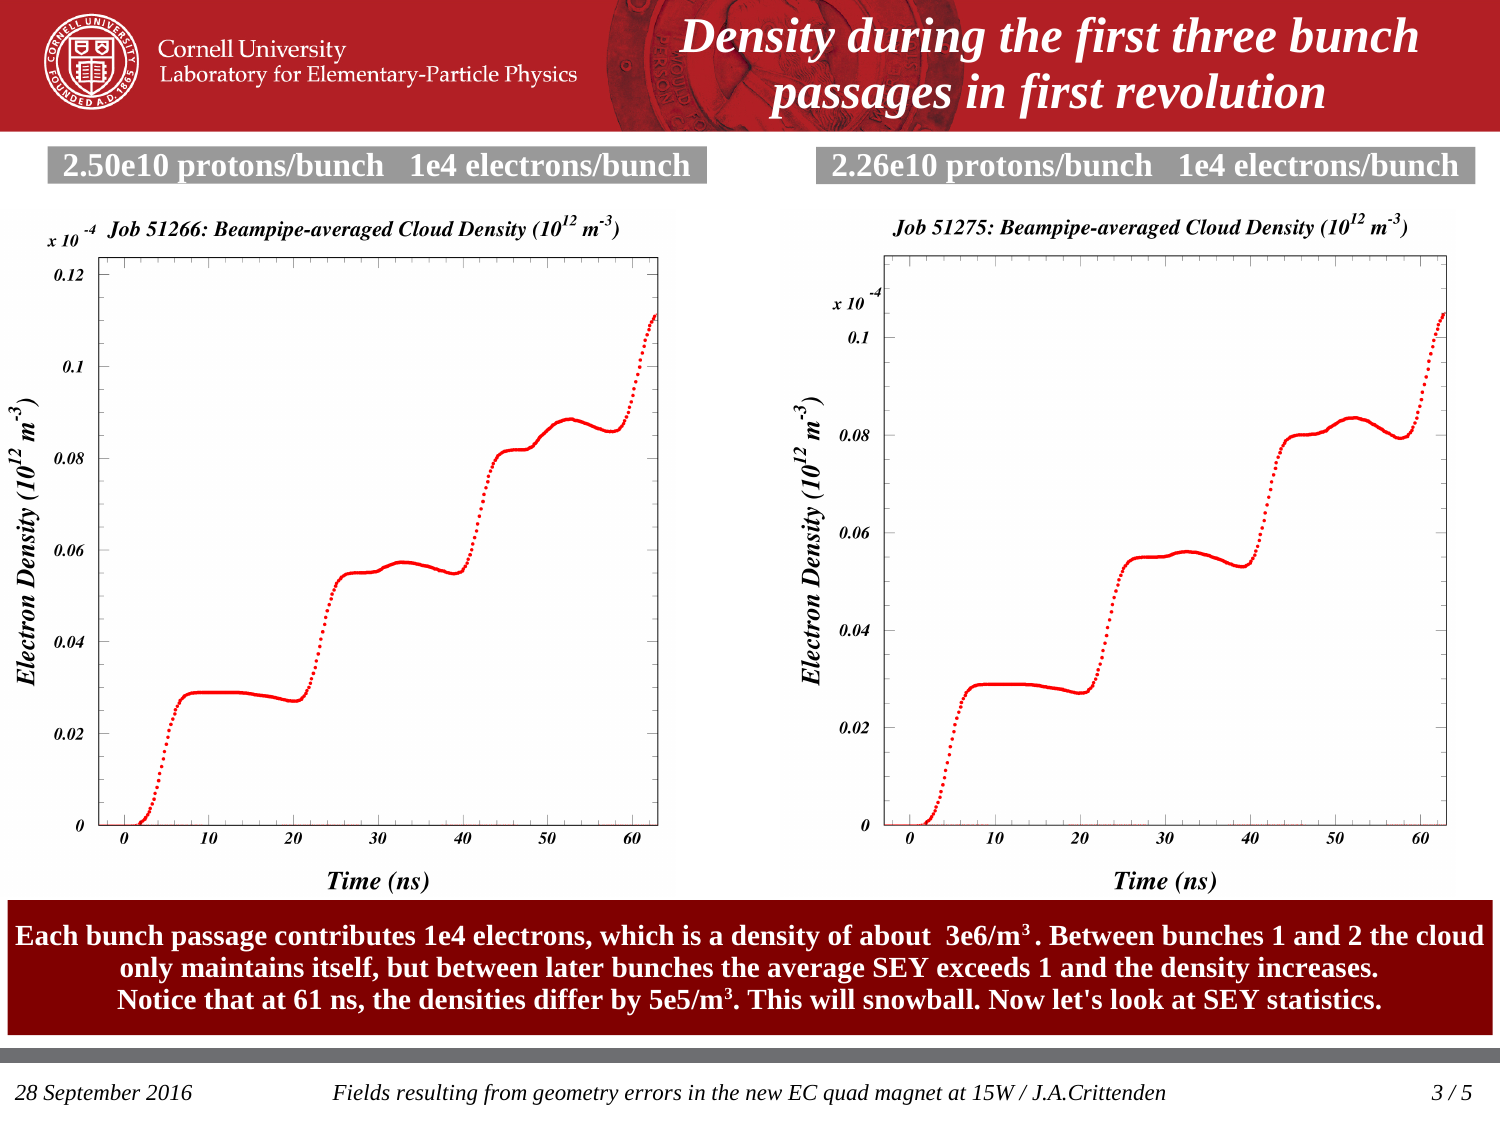

# Density during the first three bunch passages in first revolution
2.50e10 protons/bunch 1e4 electrons/bunch
2.26e10 protons/bunch 1e4 electrons/bunch
Each bunch passage contributes 1e4 electrons, which is a density of about 3e6/m3 . Between bunches 1 and 2 the cloud only maintains itself, but between later bunches the average SEY exceeds 1 and the density increases.
Notice that at 61 ns, the densities differ by 5e5/m3. This will snowball. Now let's look at SEY statistics.